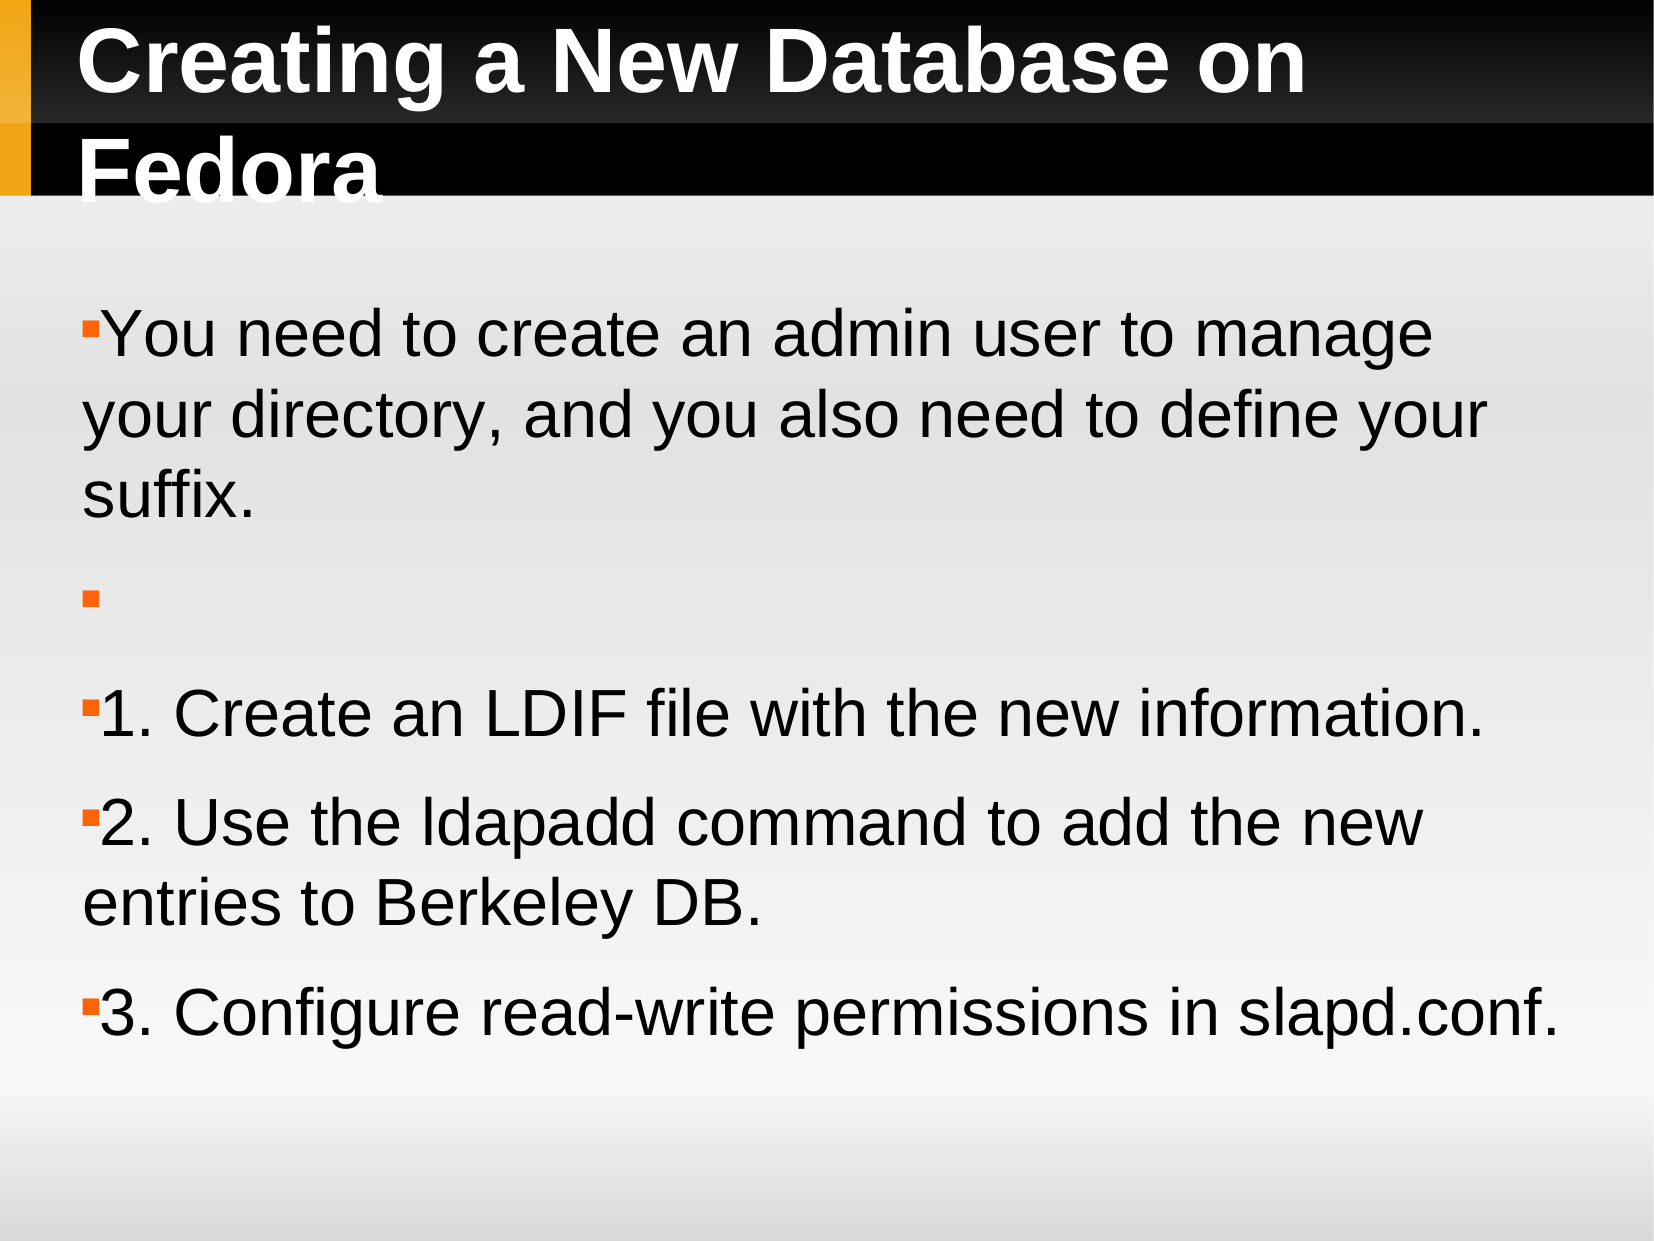

# Creating a New Database on Fedora
You need to create an admin user to manage your directory, and you also need to define your suffix.
1. Create an LDIF file with the new information.
2. Use the ldapadd command to add the new entries to Berkeley DB.
3. Configure read-write permissions in slapd.conf.